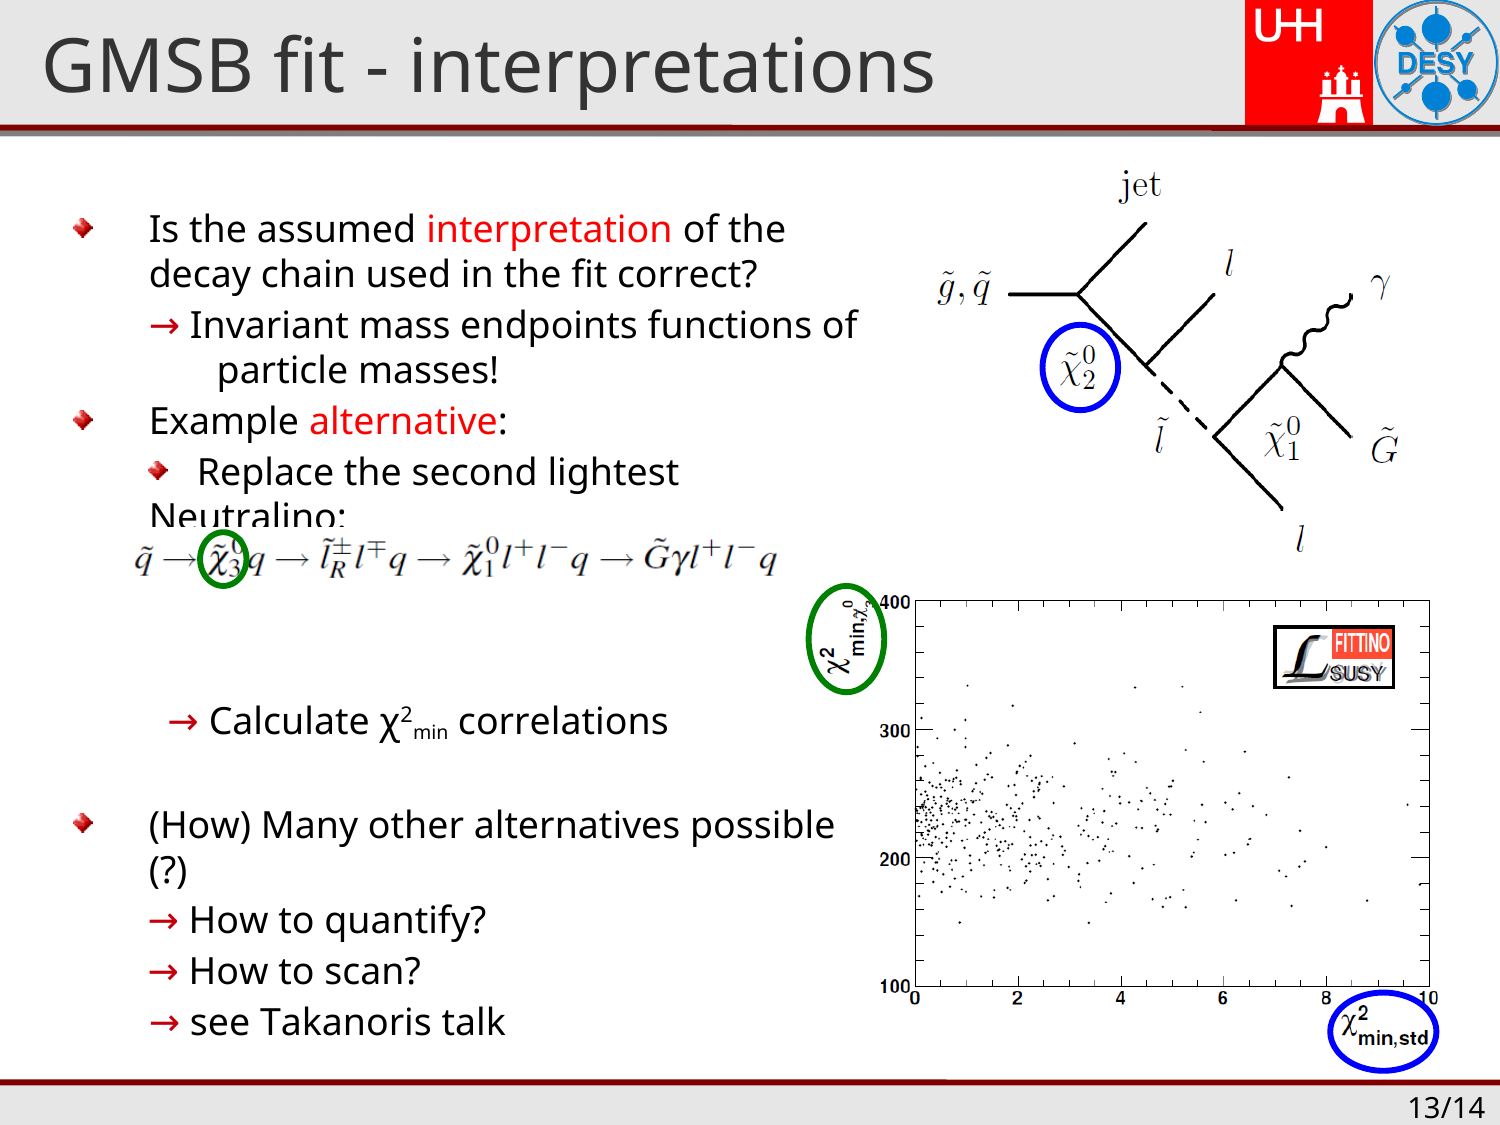

# GMSB fit - interpretations
Is the assumed interpretation of the decay chain used in the fit correct?
	→ Invariant mass endpoints functions of particle masses!
Example alternative:
 Replace the second lightest Neutralino:
→ Calculate χ2min correlations
(How) Many other alternatives possible (?)
	→ How to quantify?
	→ How to scan?
→ see Takanoris talk
13